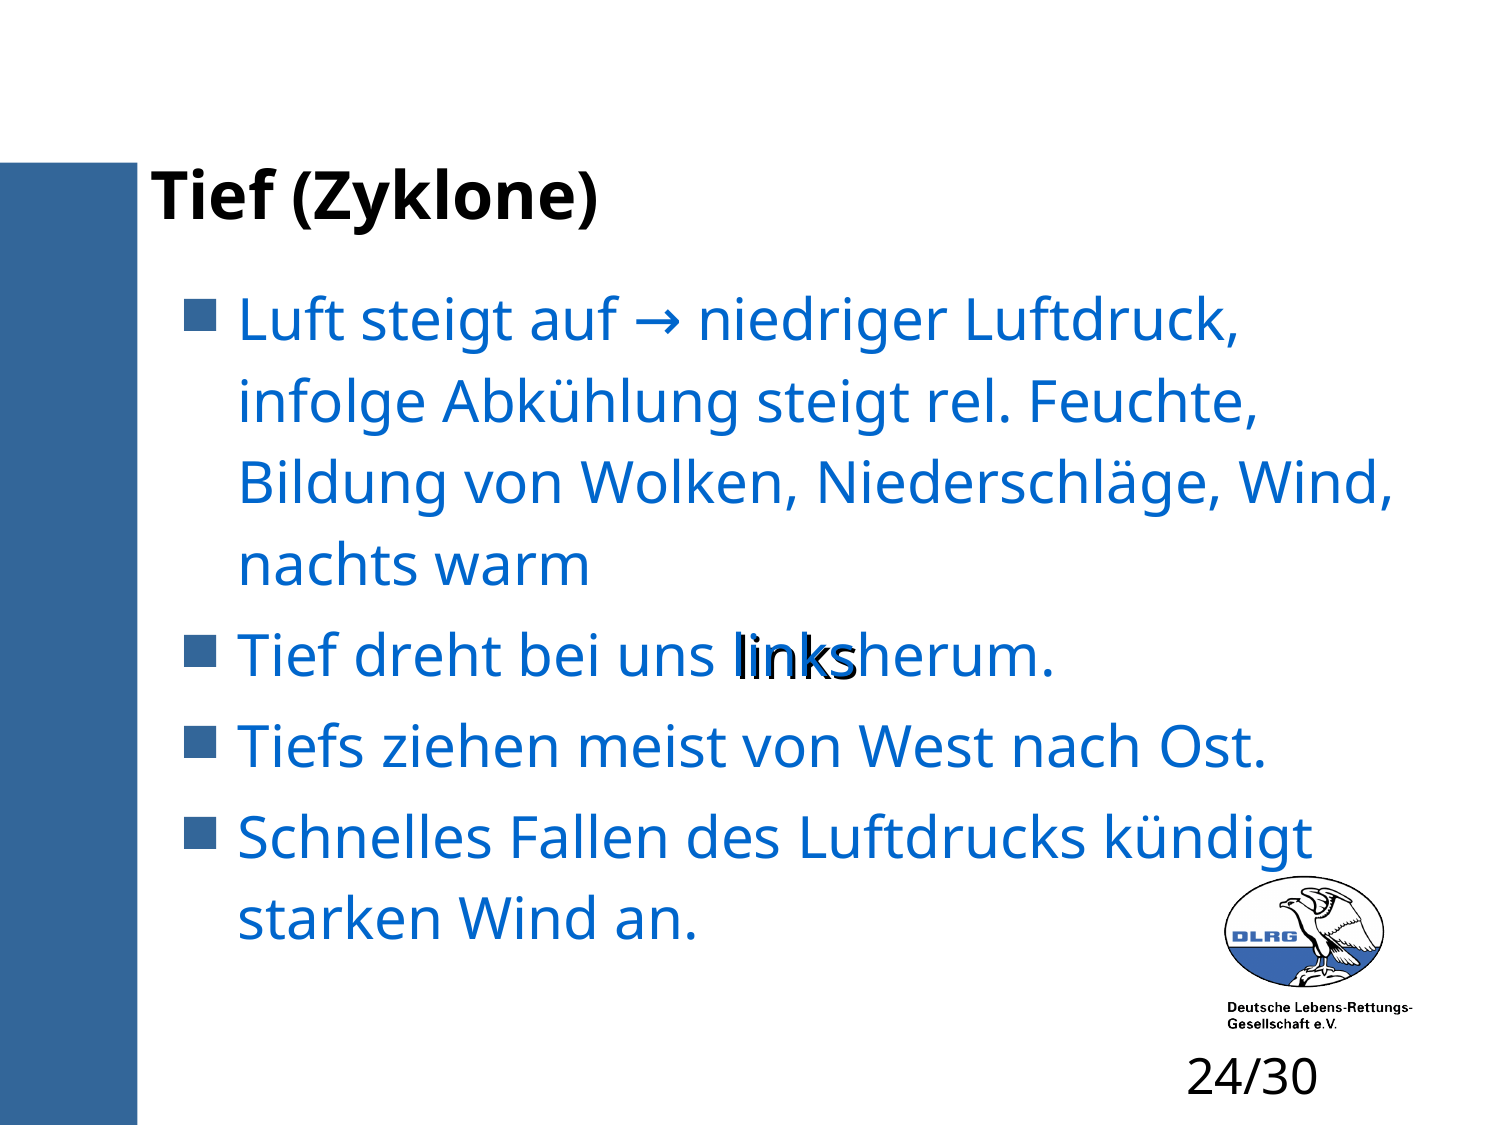

# Tief (Zyklone)
Luft steigt auf → niedriger Luftdruck, infolge Abkühlung steigt rel. Feuchte, Bildung von Wolken, Niederschläge, Wind, nachts warm
Tief dreht bei uns linksherum.
Tiefs ziehen meist von West nach Ost.
Schnelles Fallen des Luftdrucks kündigt starken Wind an.